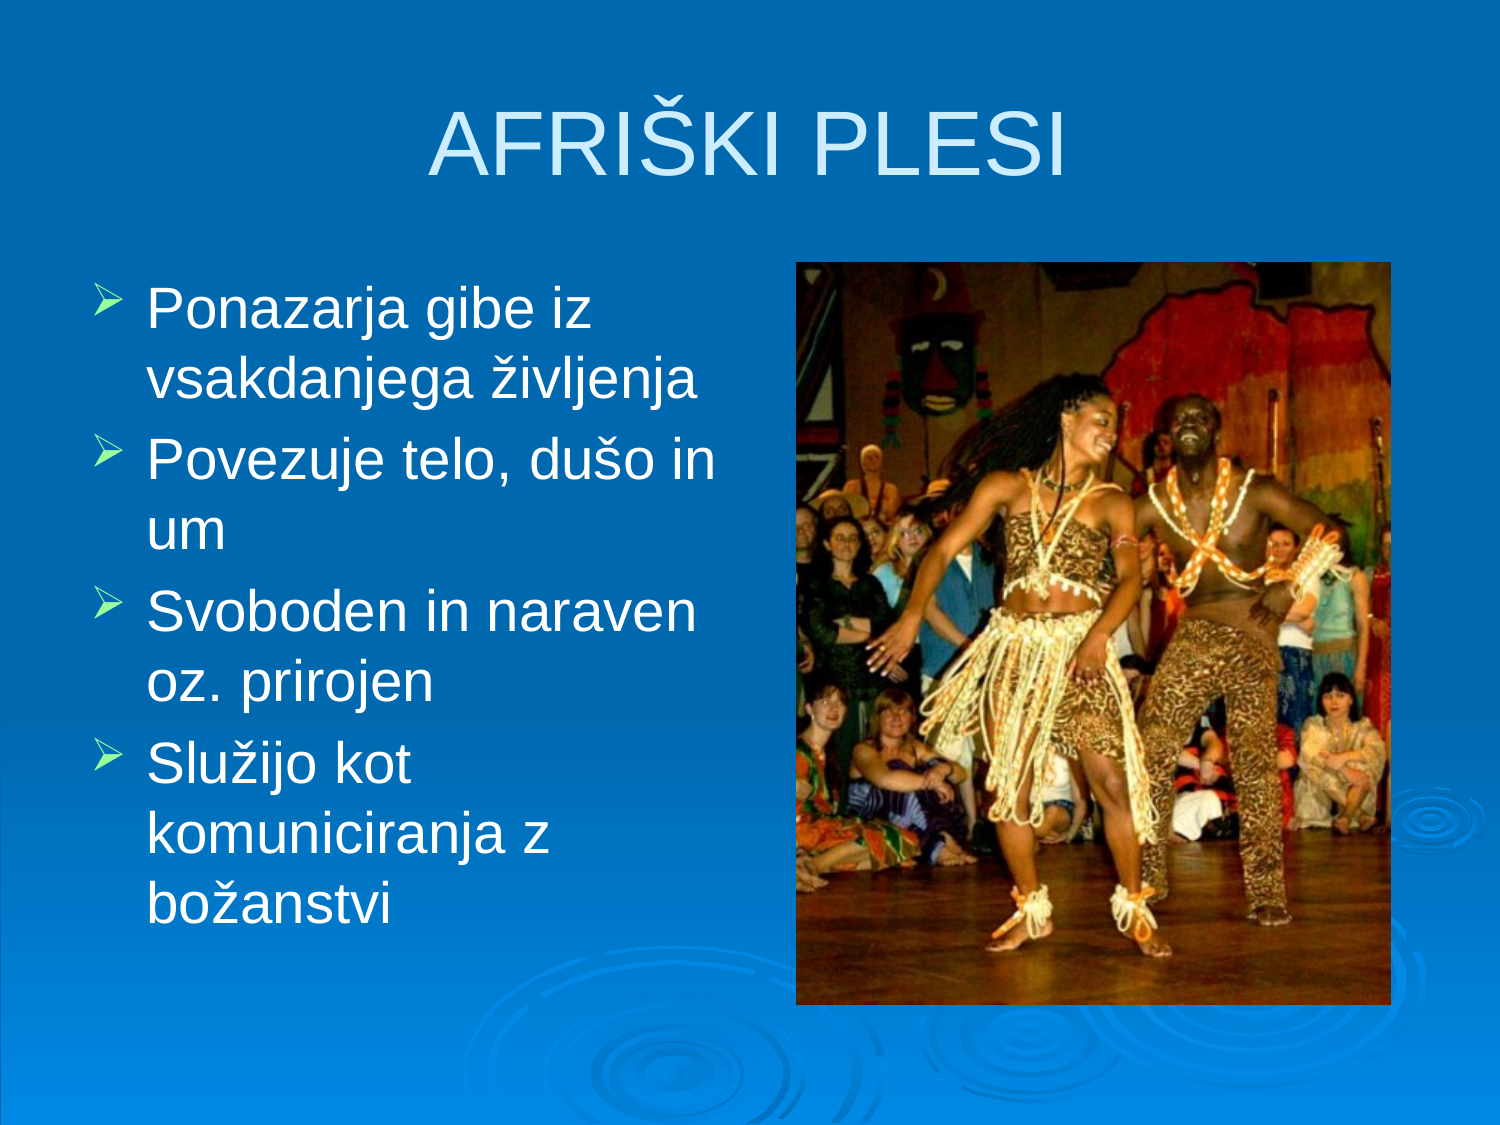

# AFRIŠKI PLESI
Ponazarja gibe iz vsakdanjega življenja
Povezuje telo, dušo in um
Svoboden in naraven oz. prirojen
Služijo kot komuniciranja z božanstvi